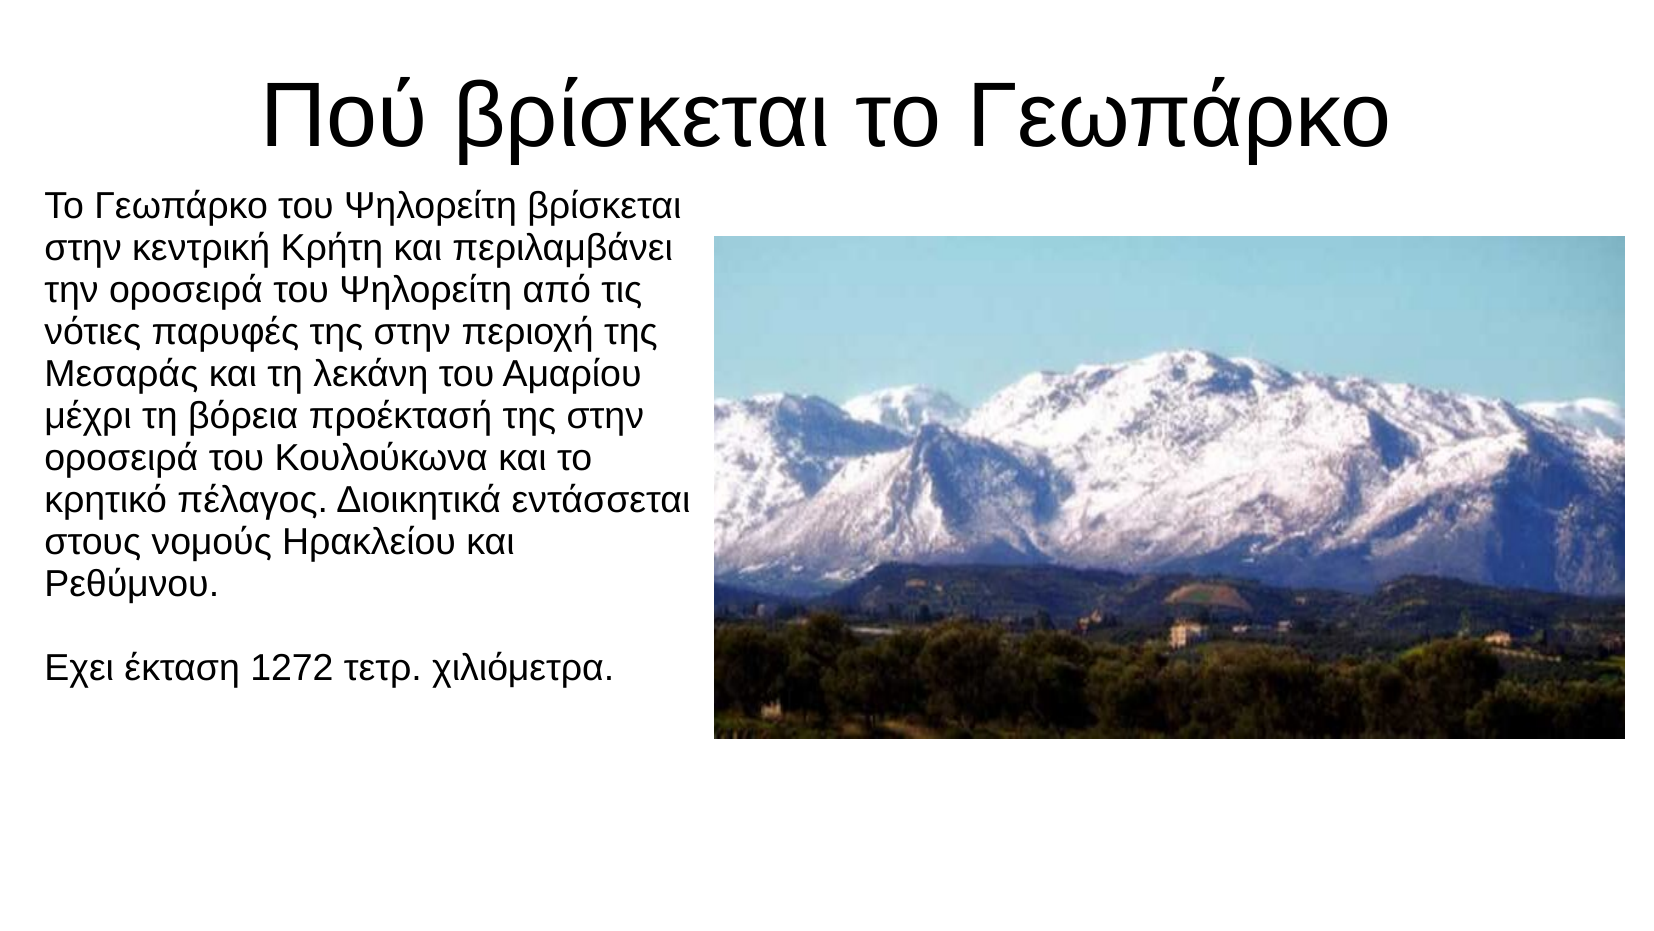

# Πού βρίσκεται το Γεωπάρκο
Το Γεωπάρκο του Ψηλορείτη βρίσκεται στην κεντρική Κρήτη και περιλαμβάνει την οροσειρά του Ψηλορείτη από τις νότιες παρυφές της στην περιοχή της Μεσαράς και τη λεκάνη του Αμαρίου μέχρι τη βόρεια προέκτασή της στην οροσειρά του Κουλούκωνα και το κρητικό πέλαγος. Διοικητικά εντάσσεται στους νομούς Ηρακλείου και Ρεθύμνου.
Εχει έκταση 1272 τετρ. χιλιόμετρα.
### Chart
| Category | Στήλη 1 | Στήλη 2 | Στήλη 3 |
|---|---|---|---|
| Γραμμή 1 | 9.1 | 3.2 | 4.54 |
| Γραμμή 2 | 2.4 | 8.8 | 9.65 |
| Γραμμή 3 | 3.1 | 1.5 | 3.7 |
| Γραμμή 4 | 4.3 | 9.02 | 6.2 |